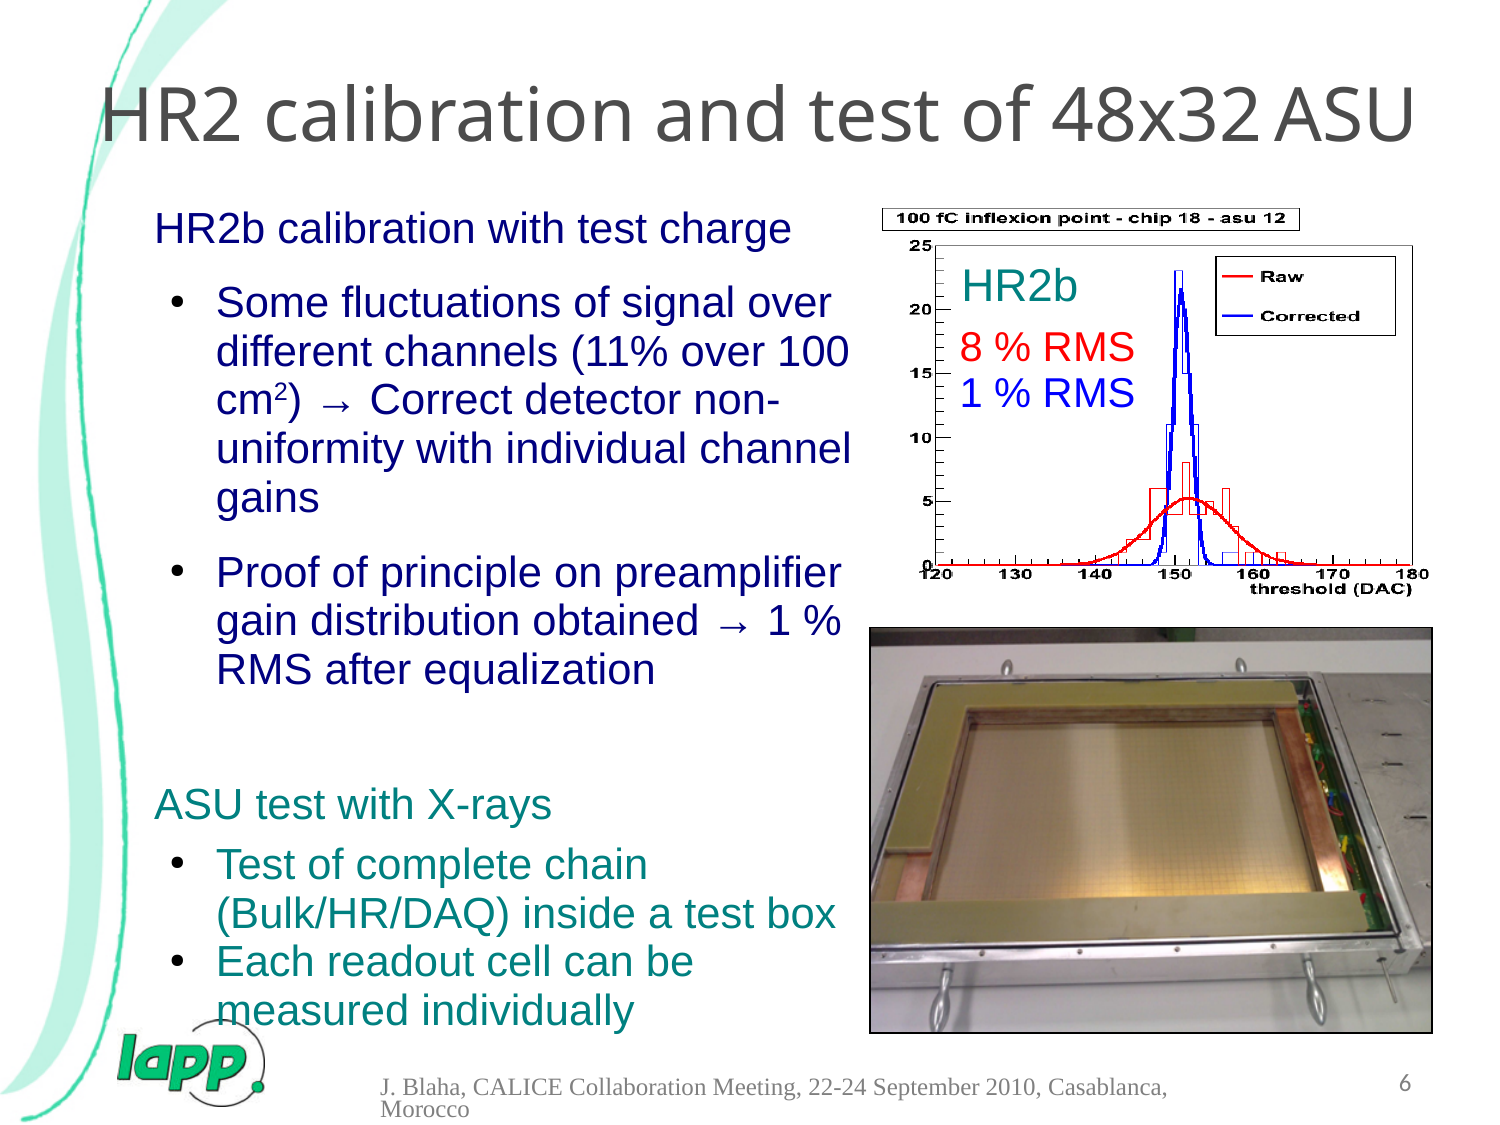

HR2 calibration and test of 48x32 ASU
HR2b calibration with test charge
Some fluctuations of signal over different channels (11% over 100 cm2) → Correct detector non-uniformity with individual channel gains
Proof of principle on preamplifier gain distribution obtained → 1 % RMS after equalization
ASU test with X-rays
Test of complete chain (Bulk/HR/DAQ) inside a test box
Each readout cell can be measured individually
HR2b
#
8 % RMS
1 % RMS
6
J. Blaha, CALICE Collaboration Meeting, 22-24 September 2010, Casablanca, Morocco